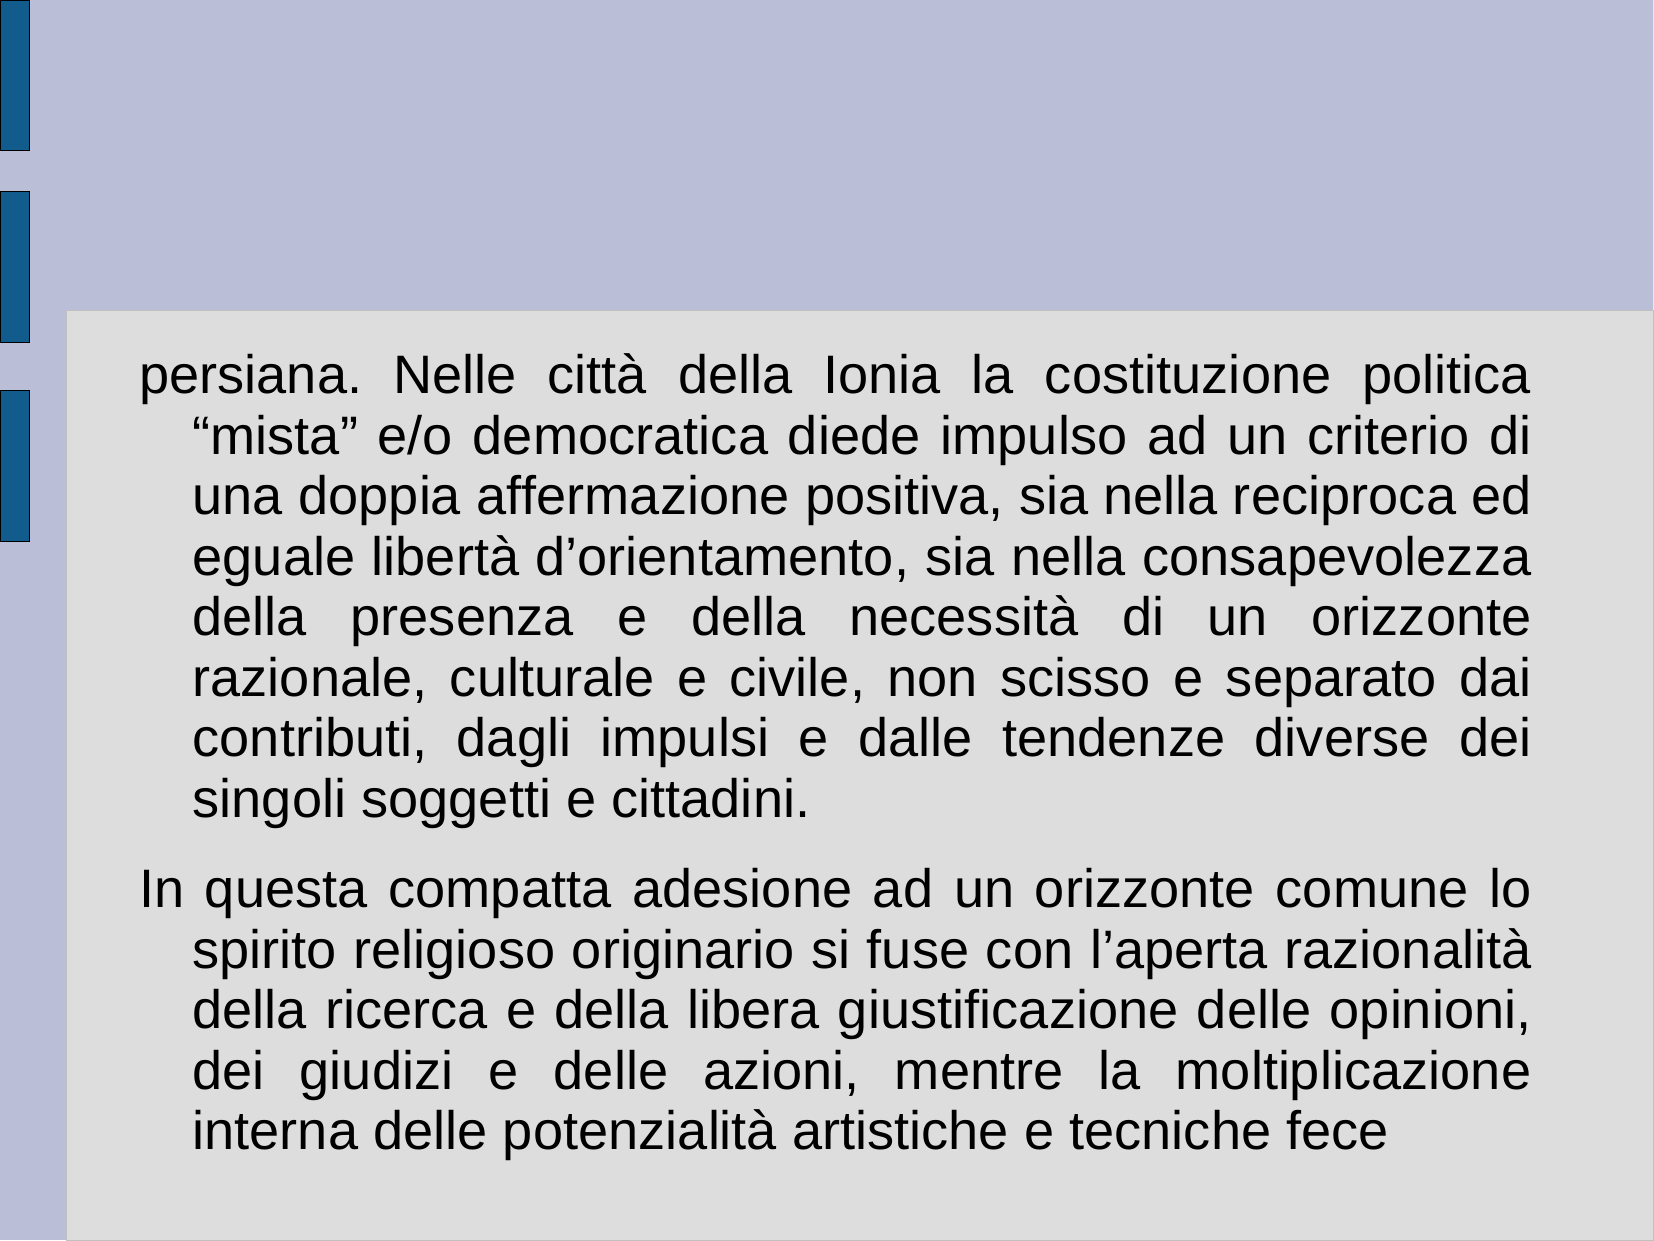

#
persiana. Nelle città della Ionia la costituzione politica “mista” e/o democratica diede impulso ad un criterio di una doppia affermazione positiva, sia nella reciproca ed eguale libertà d’orientamento, sia nella consapevolezza della presenza e della necessità di un orizzonte razionale, culturale e civile, non scisso e separato dai contributi, dagli impulsi e dalle tendenze diverse dei singoli soggetti e cittadini.
In questa compatta adesione ad un orizzonte comune lo spirito religioso originario si fuse con l’aperta razionalità della ricerca e della libera giustificazione delle opinioni, dei giudizi e delle azioni, mentre la moltiplicazione interna delle potenzialità artistiche e tecniche fece